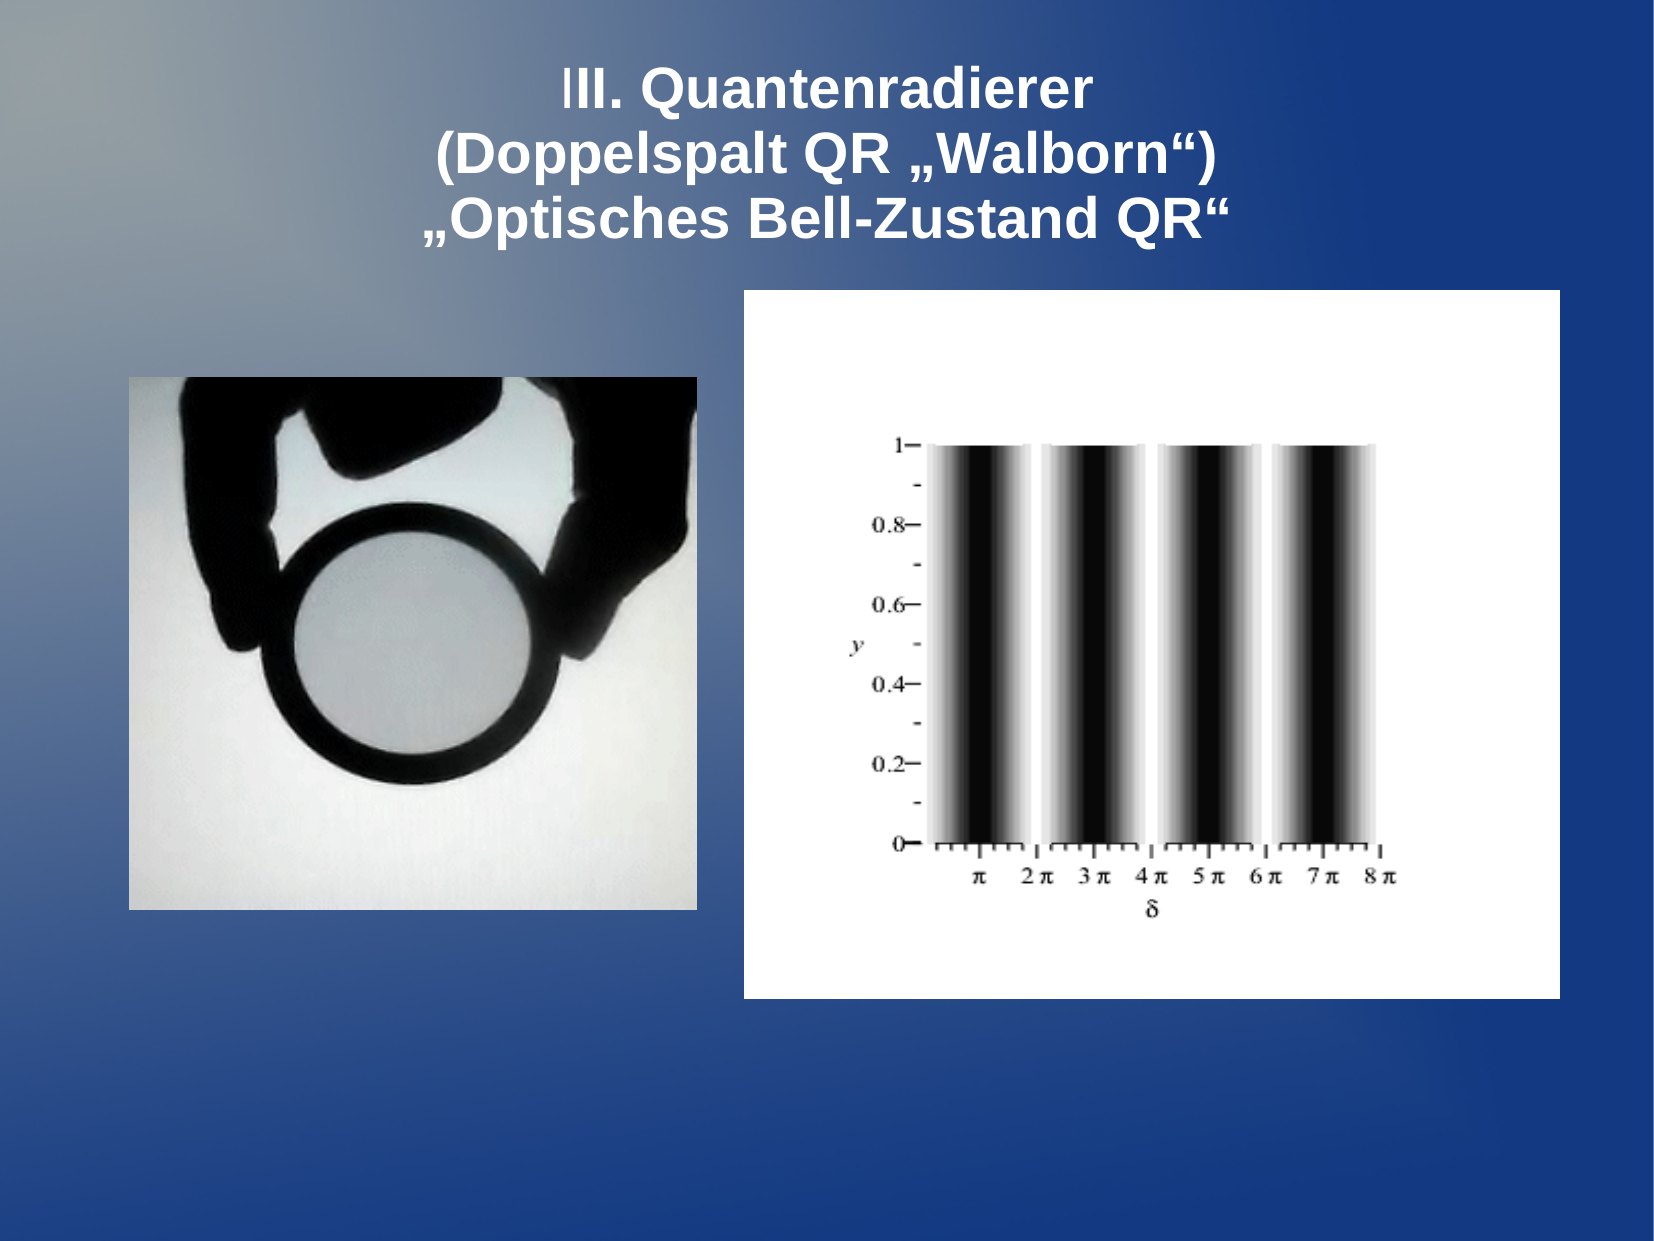

III. Quantenradierer
(Doppelspalt QR „Walborn“)
„Optisches Bell-Zustand QR“
#